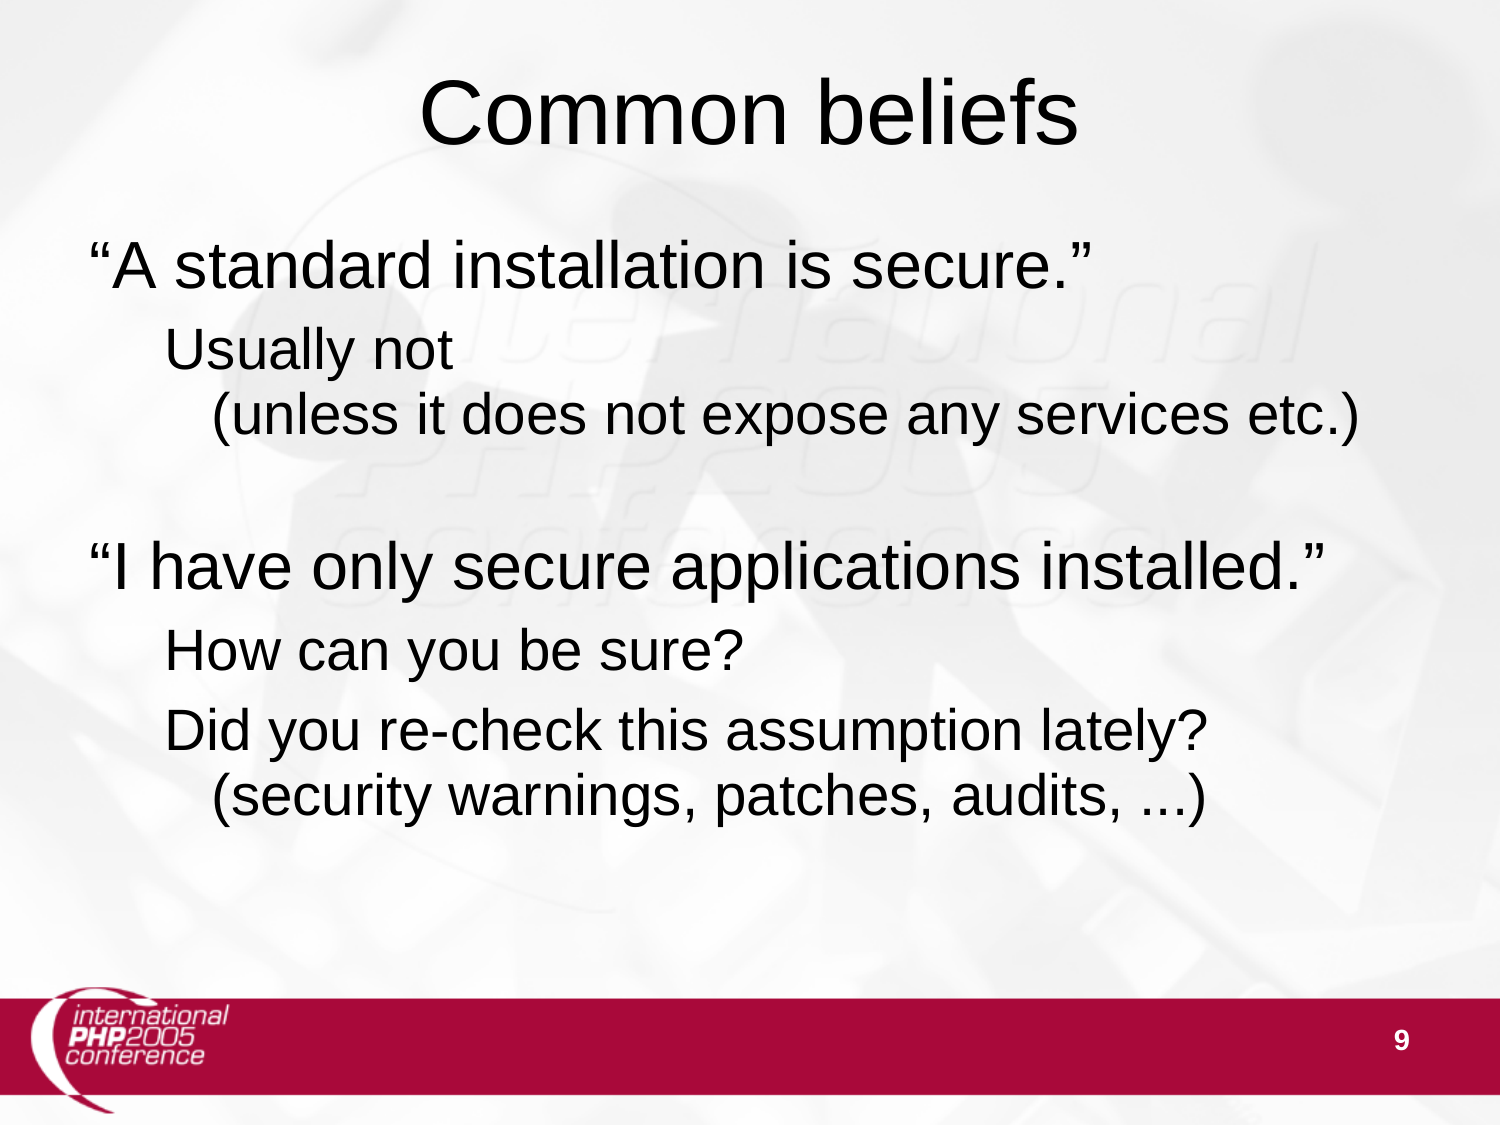

# Common beliefs
“A standard installation is secure.”
Usually not
(unless it does not expose any services etc.)
“I have only secure applications installed.”
How can you be sure?
Did you re-check this assumption lately?
(security warnings, patches, audits, ...)
9